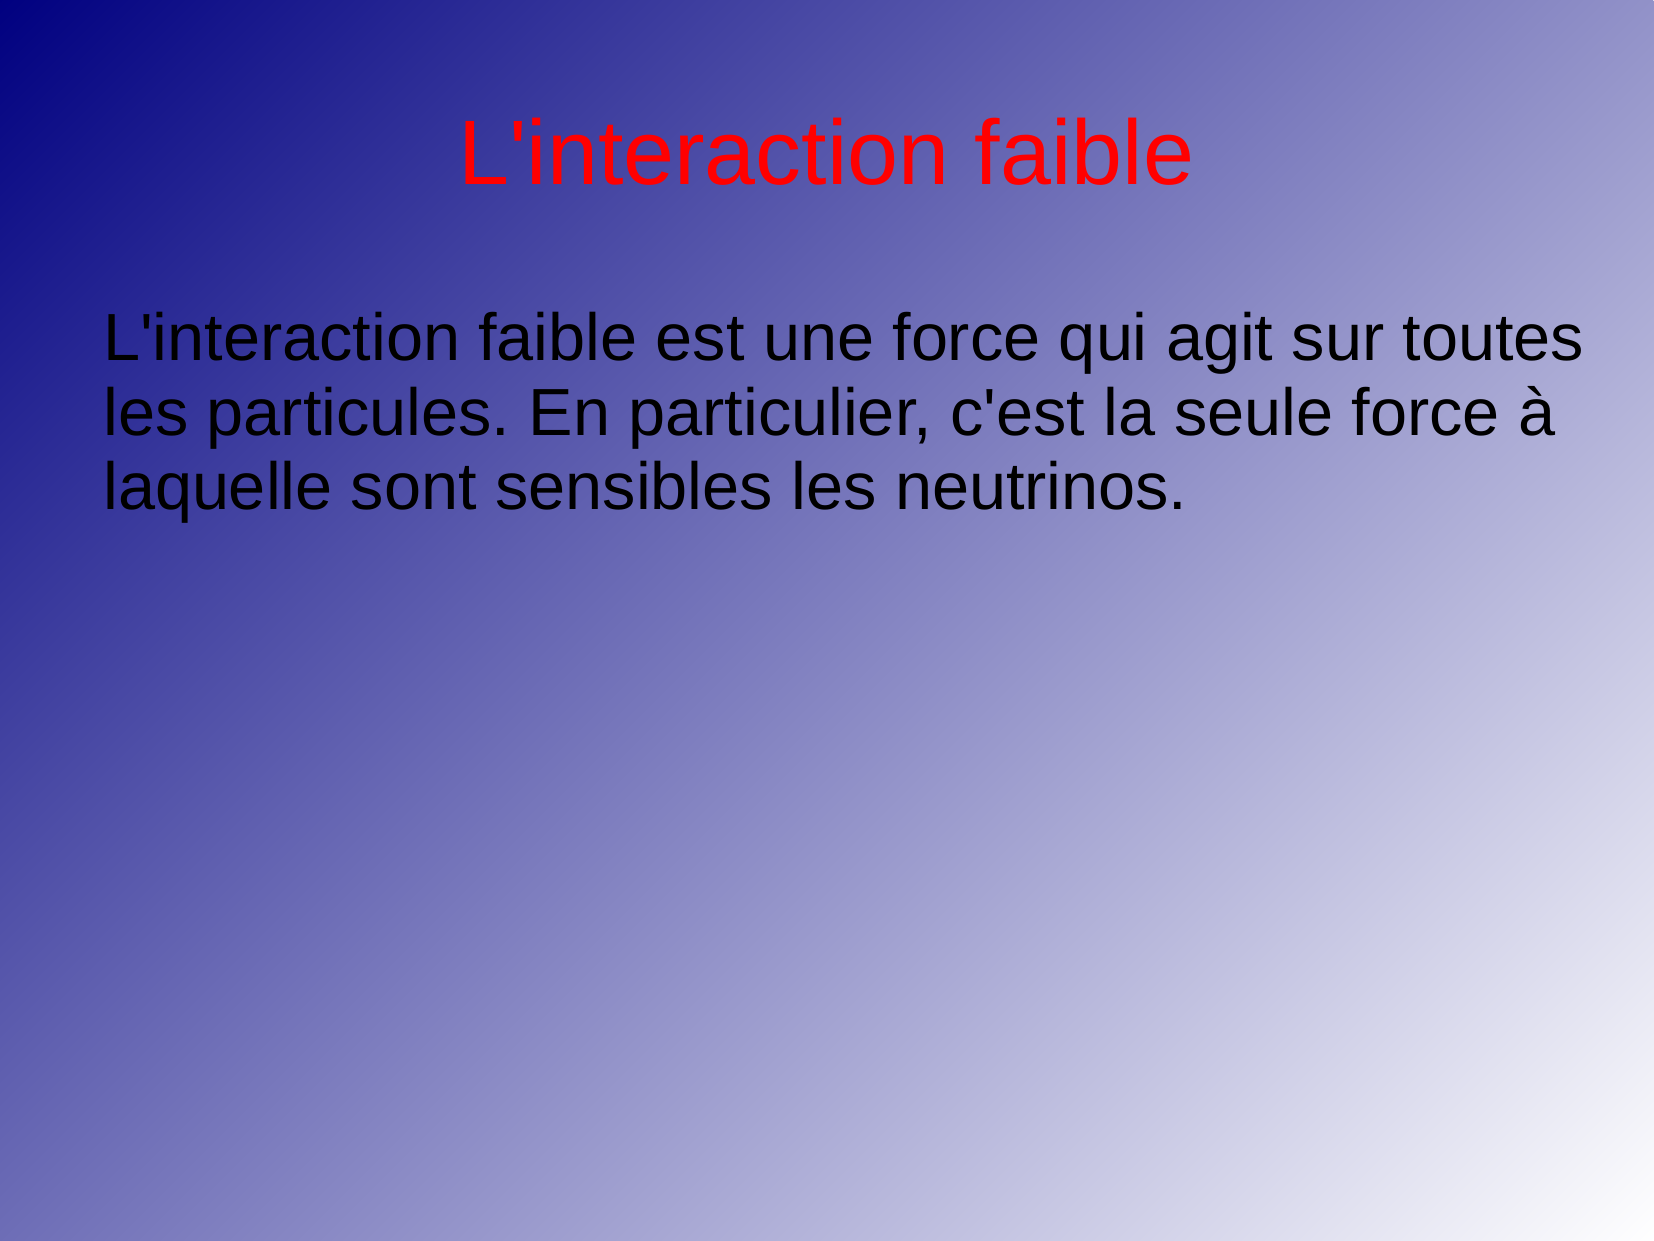

# L'interaction faible
L'interaction faible est une force qui agit sur toutes les particules. En particulier, c'est la seule force à laquelle sont sensibles les neutrinos.